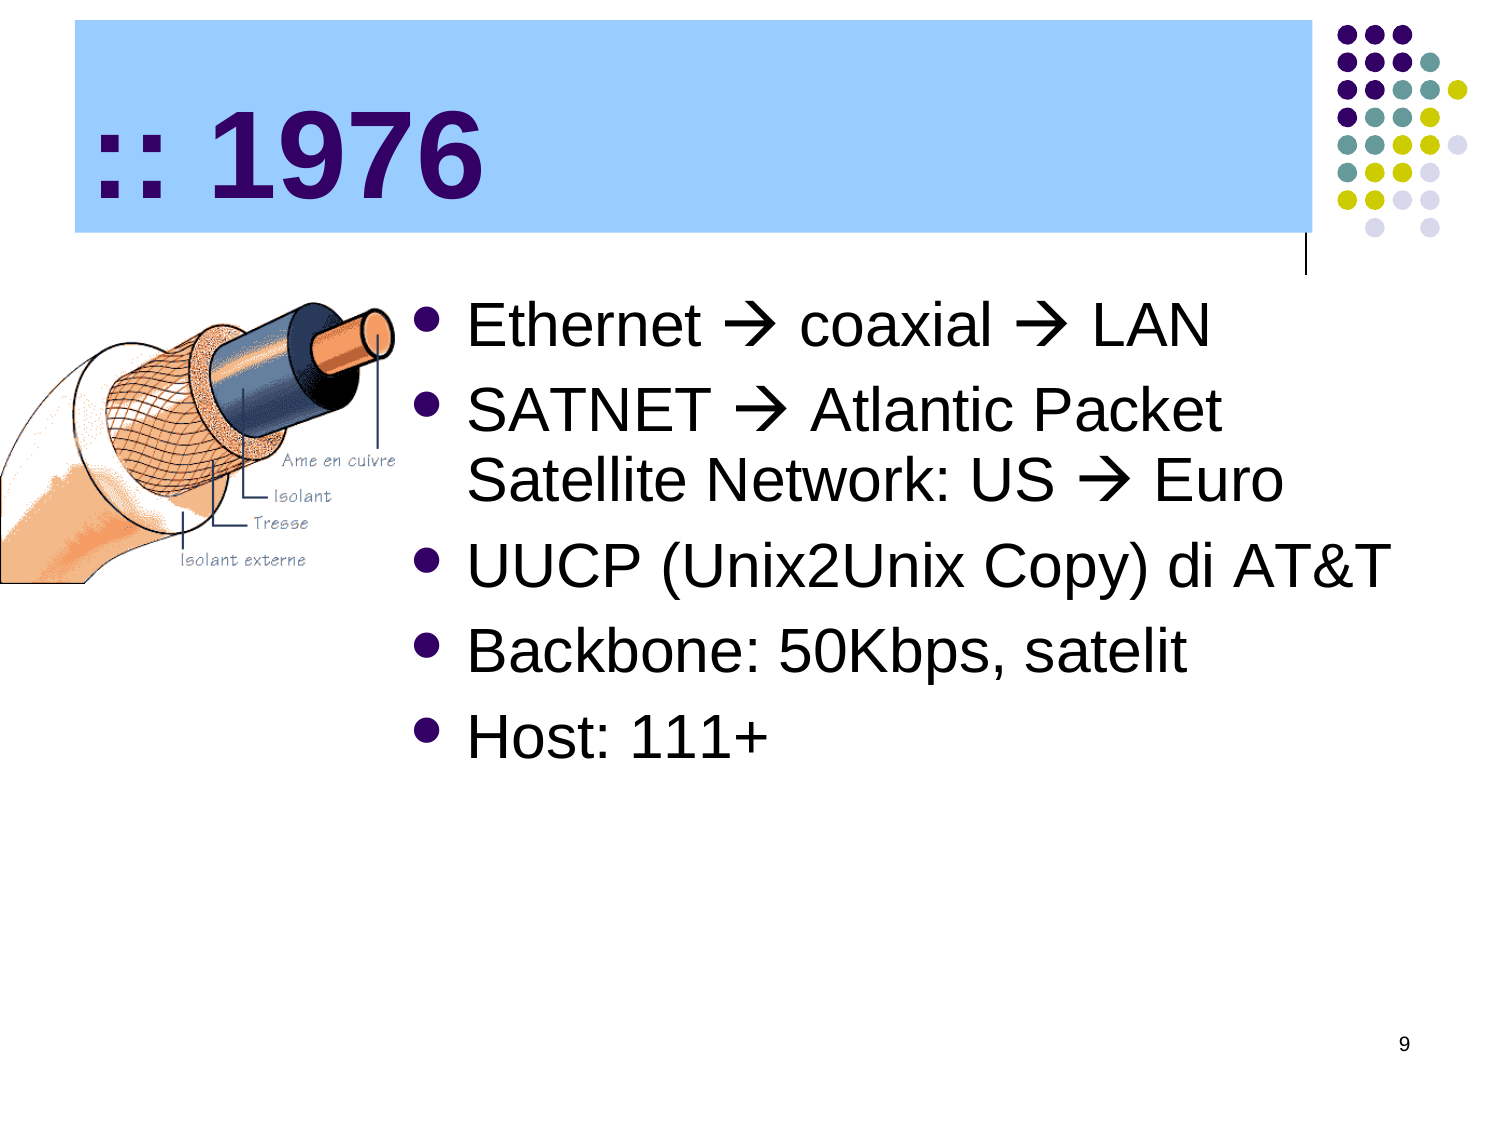

# :: 1976
Ethernet  coaxial  LAN
SATNET  Atlantic Packet Satellite Network: US  Euro
UUCP (Unix2Unix Copy) di AT&T
Backbone: 50Kbps, satelit
Host: 111+
9